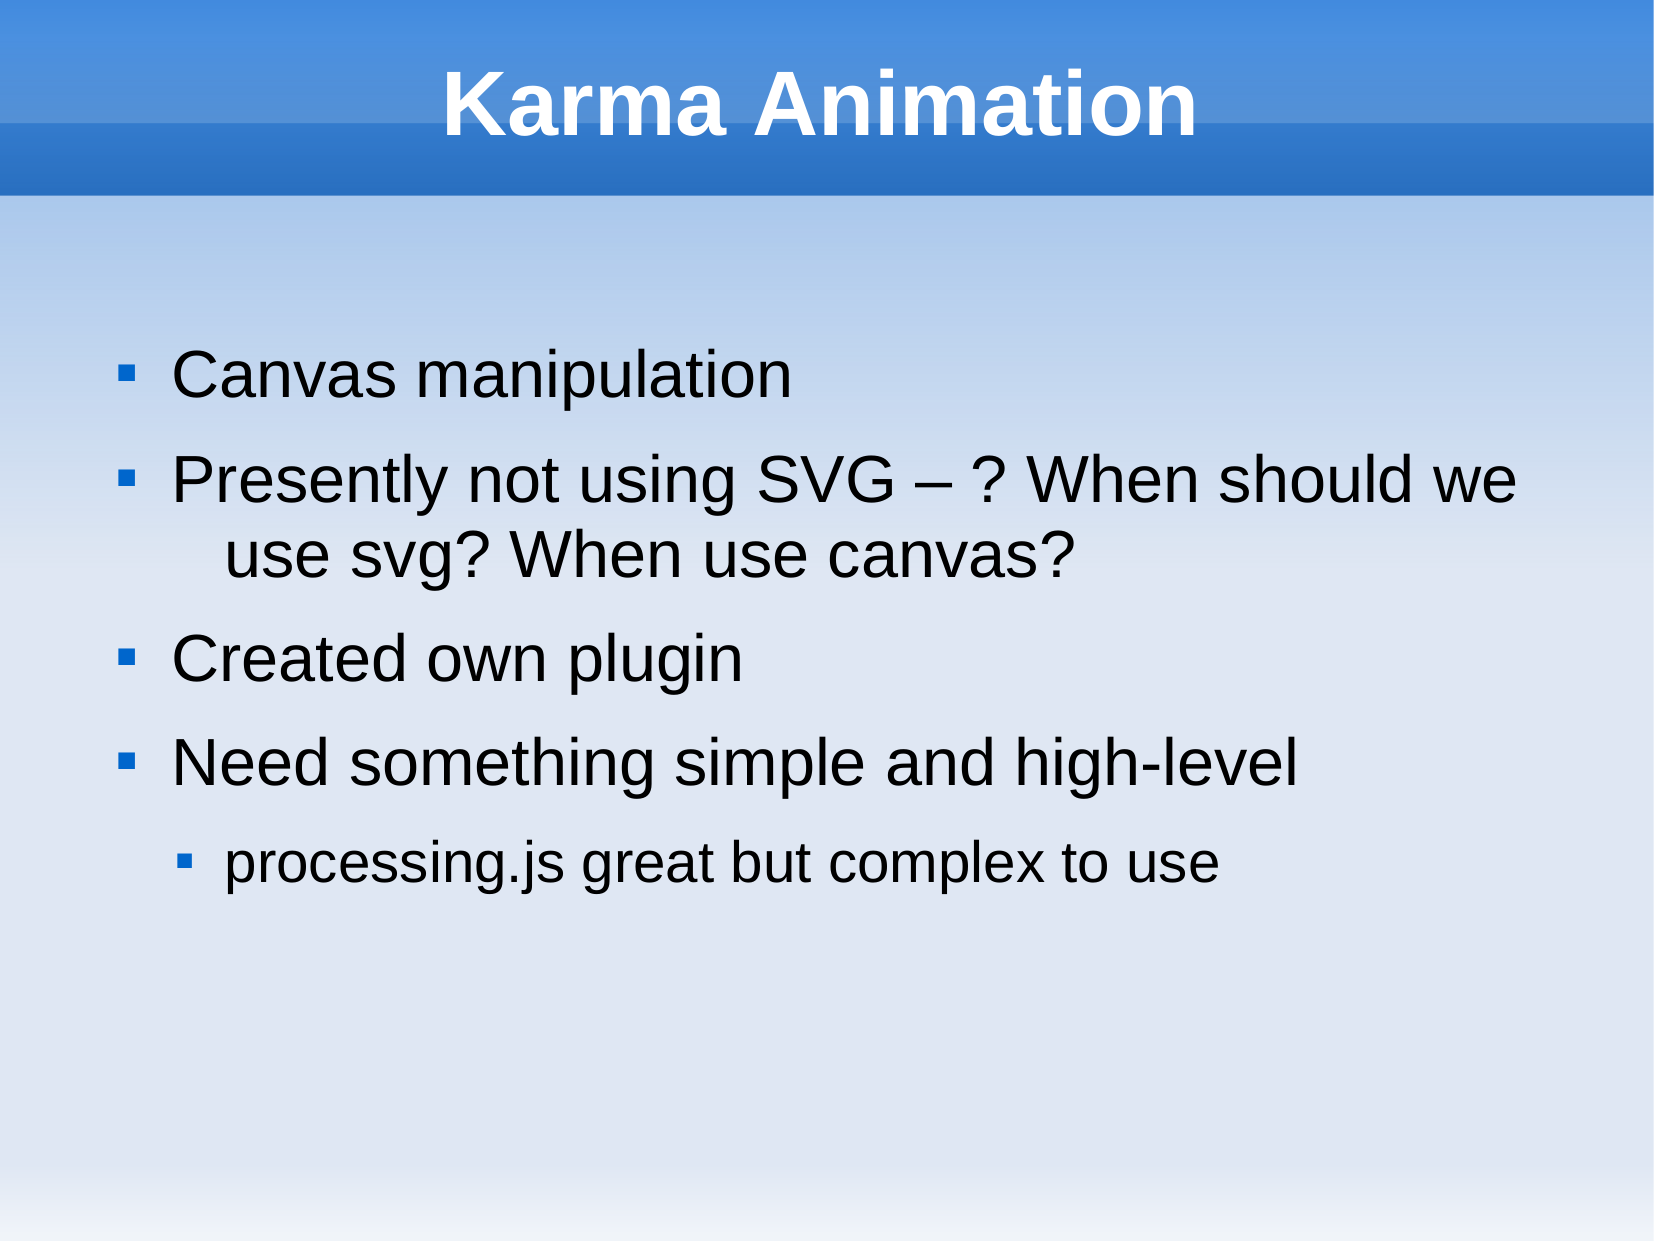

# Karma Animation
Canvas manipulation
Presently not using SVG – ? When should we use svg? When use canvas?
Created own plugin
Need something simple and high-level
processing.js great but complex to use